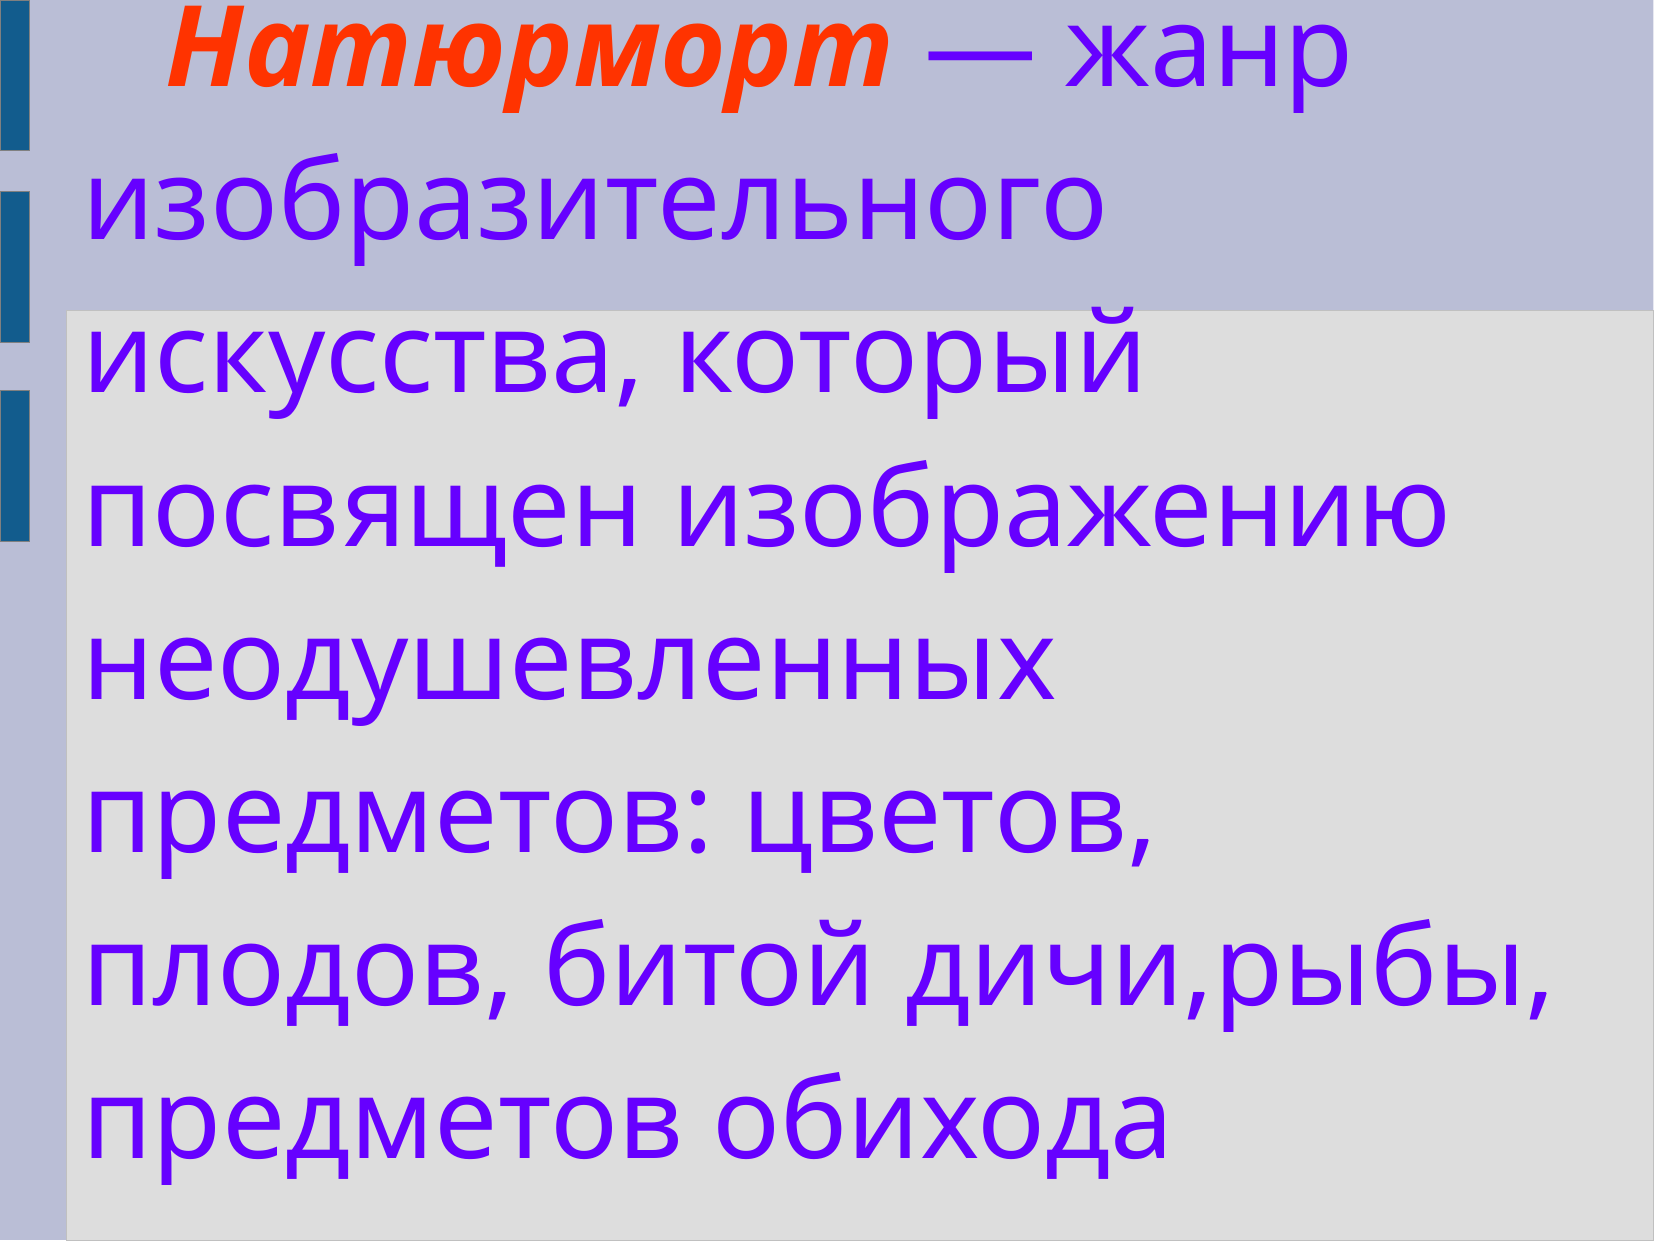

# Натюрморт — жанр изобразительного искусства, который посвящен изображению неодушевленных предметов: цветов, плодов, битой дичи,рыбы, предметов обихода